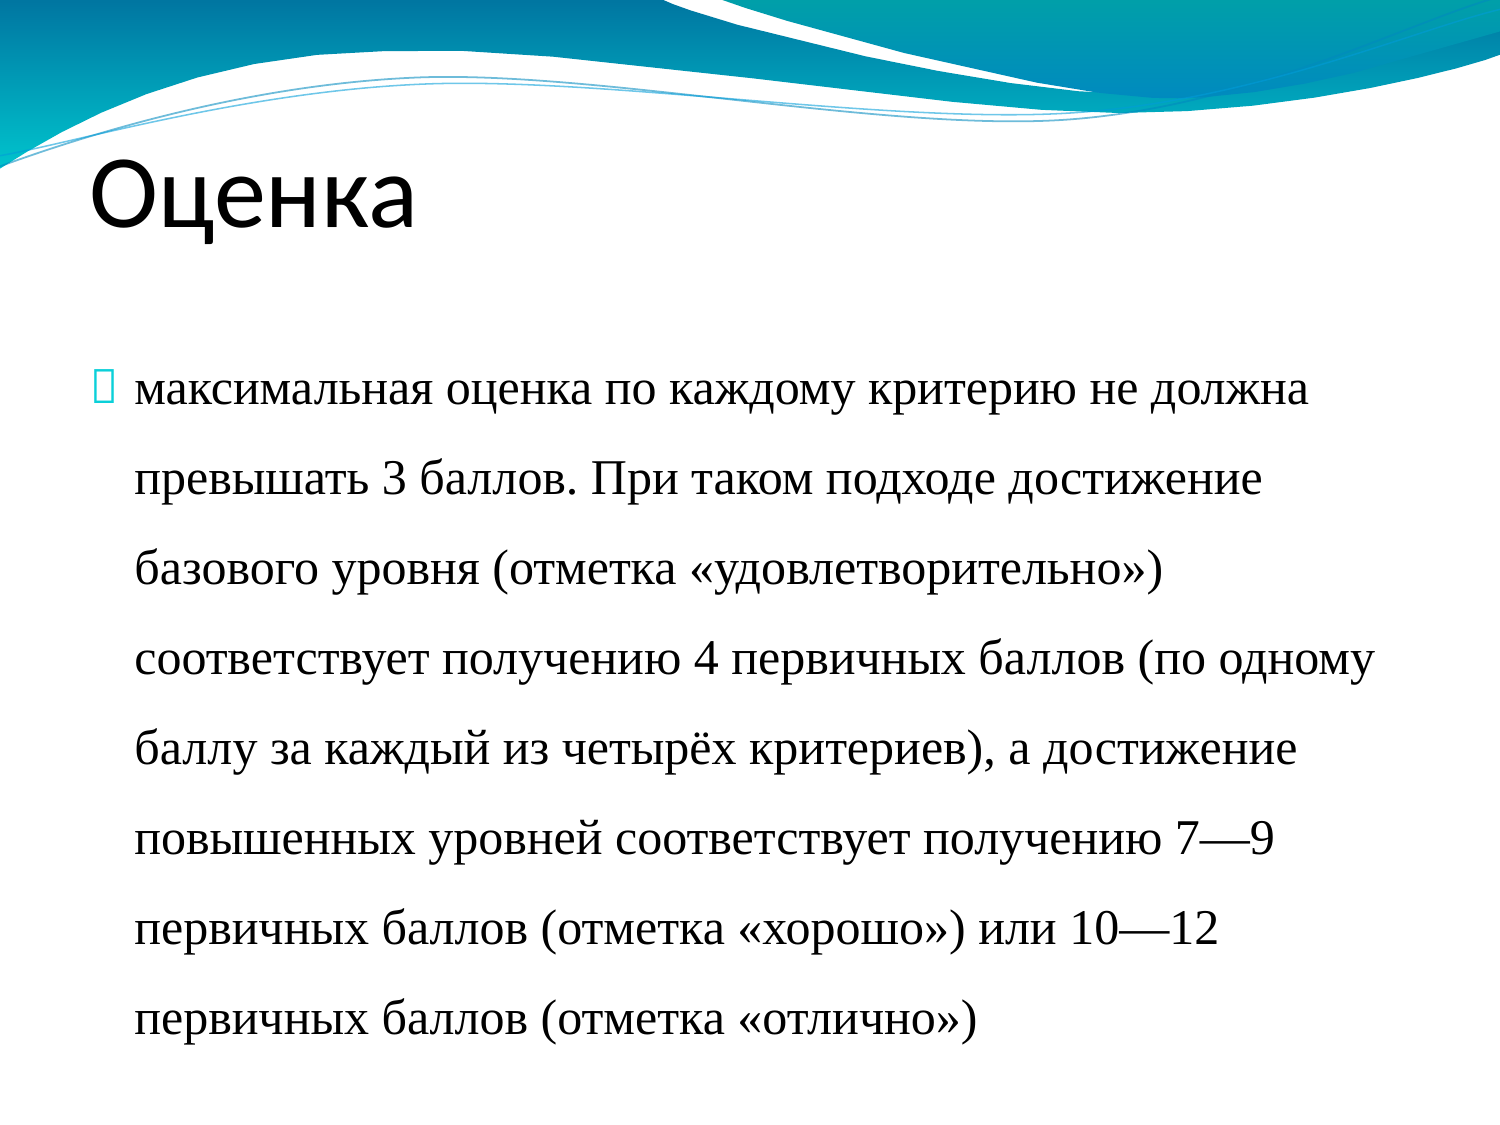

# Оценка
максимальная оценка по каждому критерию не должна превышать 3 баллов. При таком подходе достижение базового уровня (отметка «удовлетворительно») соответствует получению 4 первичных баллов (по одному баллу за каждый из четырёх критериев), а достижение повышенных уровней соответствует получению 7—9 первичных баллов (отметка «хорошо») или 10—12 первичных баллов (отметка «отлично»)